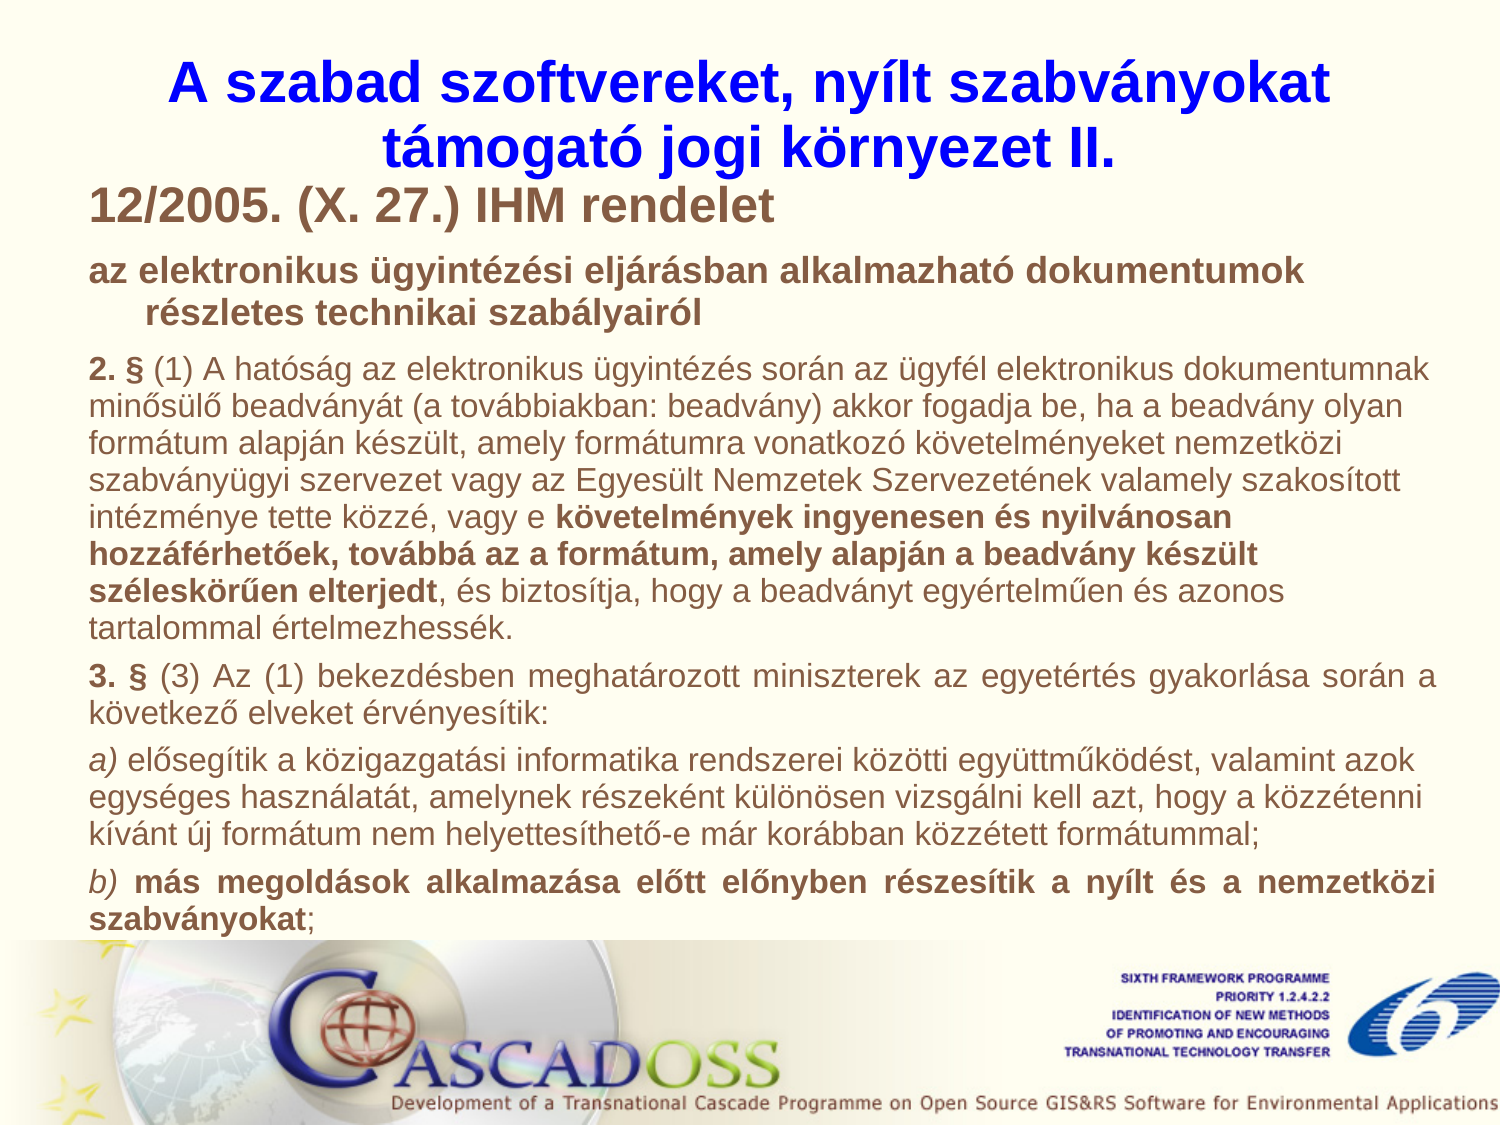

# A szabad szoftvereket, nyílt szabványokat támogató jogi környezet II.
12/2005. (X. 27.) IHM rendelet
az elektronikus ügyintézési eljárásban alkalmazható dokumentumok részletes technikai szabályairól
2. § (1) A hatóság az elektronikus ügyintézés során az ügyfél elektronikus dokumentumnak minősülő beadványát (a továbbiakban: beadvány) akkor fogadja be, ha a beadvány olyan formátum alapján készült, amely formátumra vonatkozó követelményeket nemzetközi szabványügyi szervezet vagy az Egyesült Nemzetek Szervezetének valamely szakosított intézménye tette közzé, vagy e követelmények ingyenesen és nyilvánosan hozzáférhetőek, továbbá az a formátum, amely alapján a beadvány készült széleskörűen elterjedt, és biztosítja, hogy a beadványt egyértelműen és azonos tartalommal értelmezhessék.
3. § (3) Az (1) bekezdésben meghatározott miniszterek az egyetértés gyakorlása során a következő elveket érvényesítik:
a) elősegítik a közigazgatási informatika rendszerei közötti együttműködést, valamint azok egységes használatát, amelynek részeként különösen vizsgálni kell azt, hogy a közzétenni kívánt új formátum nem helyettesíthető-e már korábban közzétett formátummal;
b) más megoldások alkalmazása előtt előnyben részesítik a nyílt és a nemzetközi szabványokat;